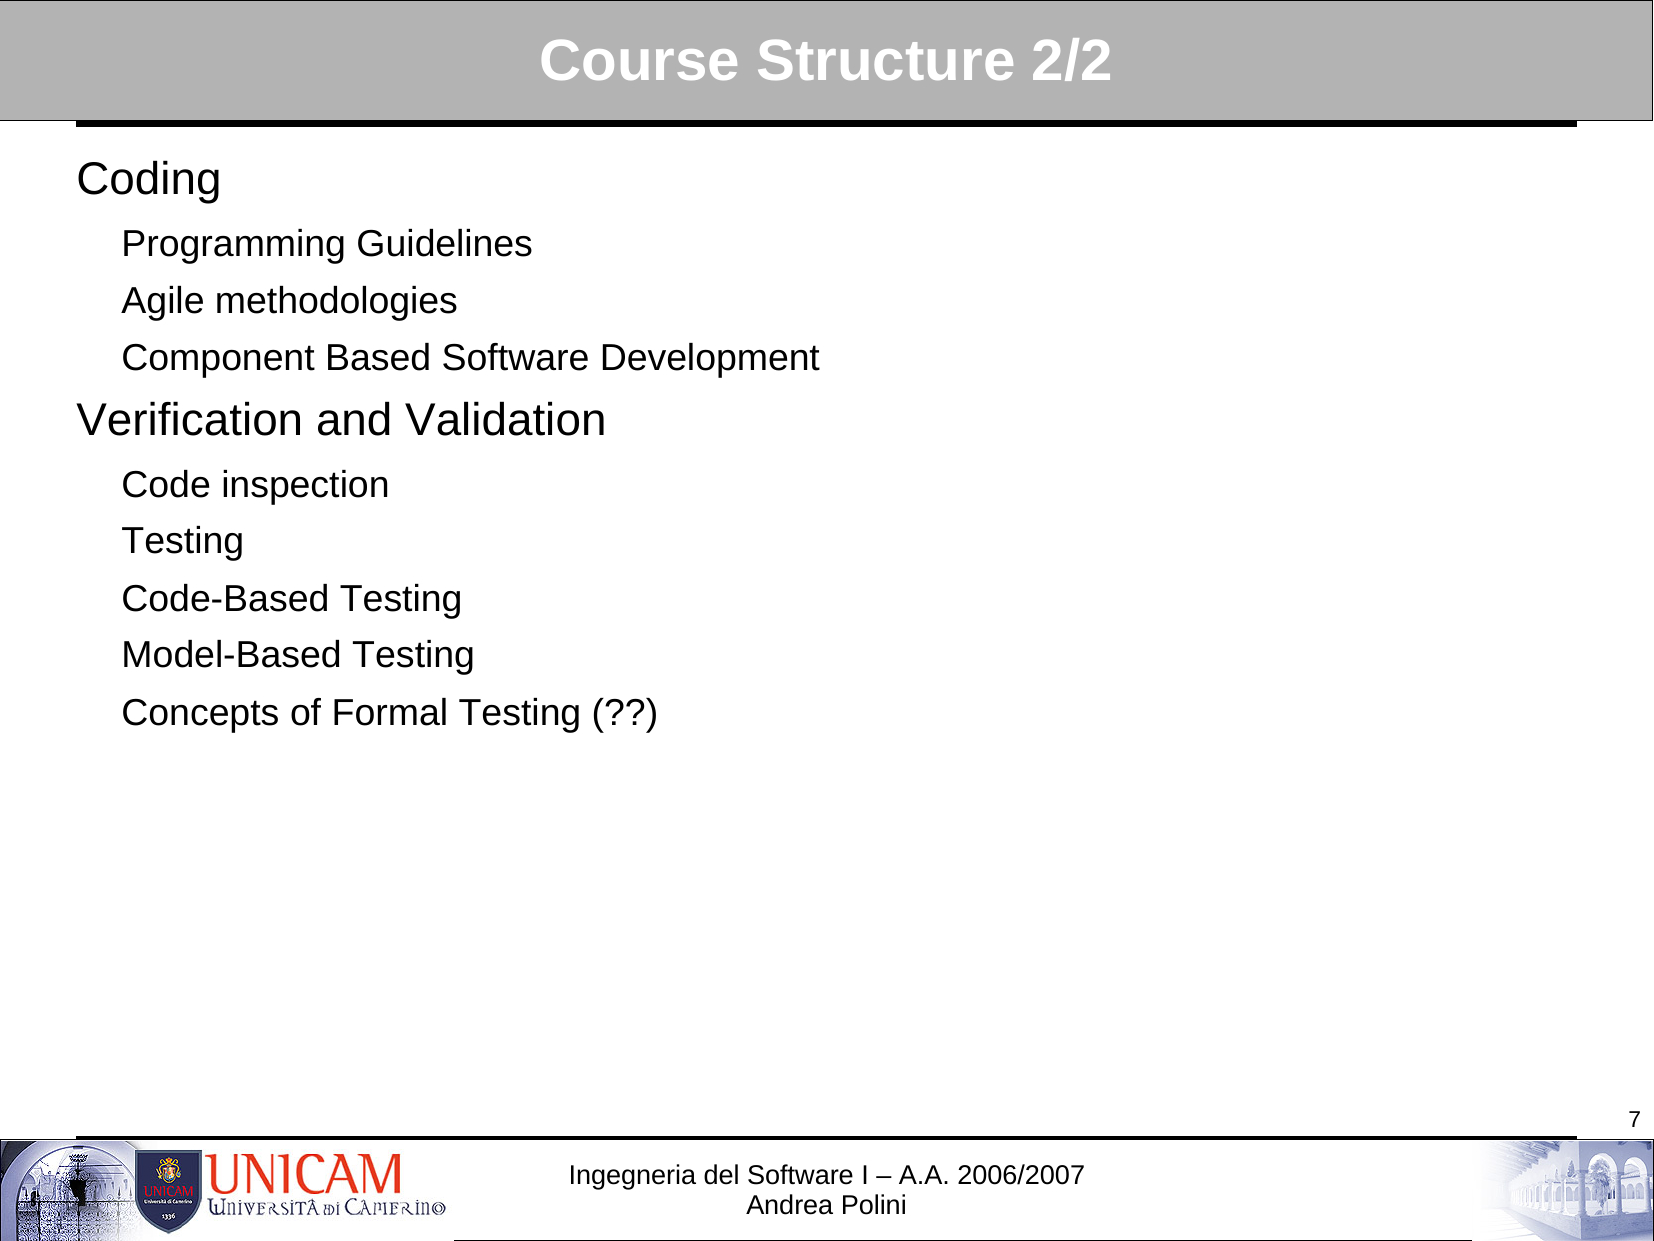

# Course Structure 2/2
Coding
Programming Guidelines
Agile methodologies
Component Based Software Development
Verification and Validation
Code inspection
Testing
Code-Based Testing
Model-Based Testing
Concepts of Formal Testing (??)
7